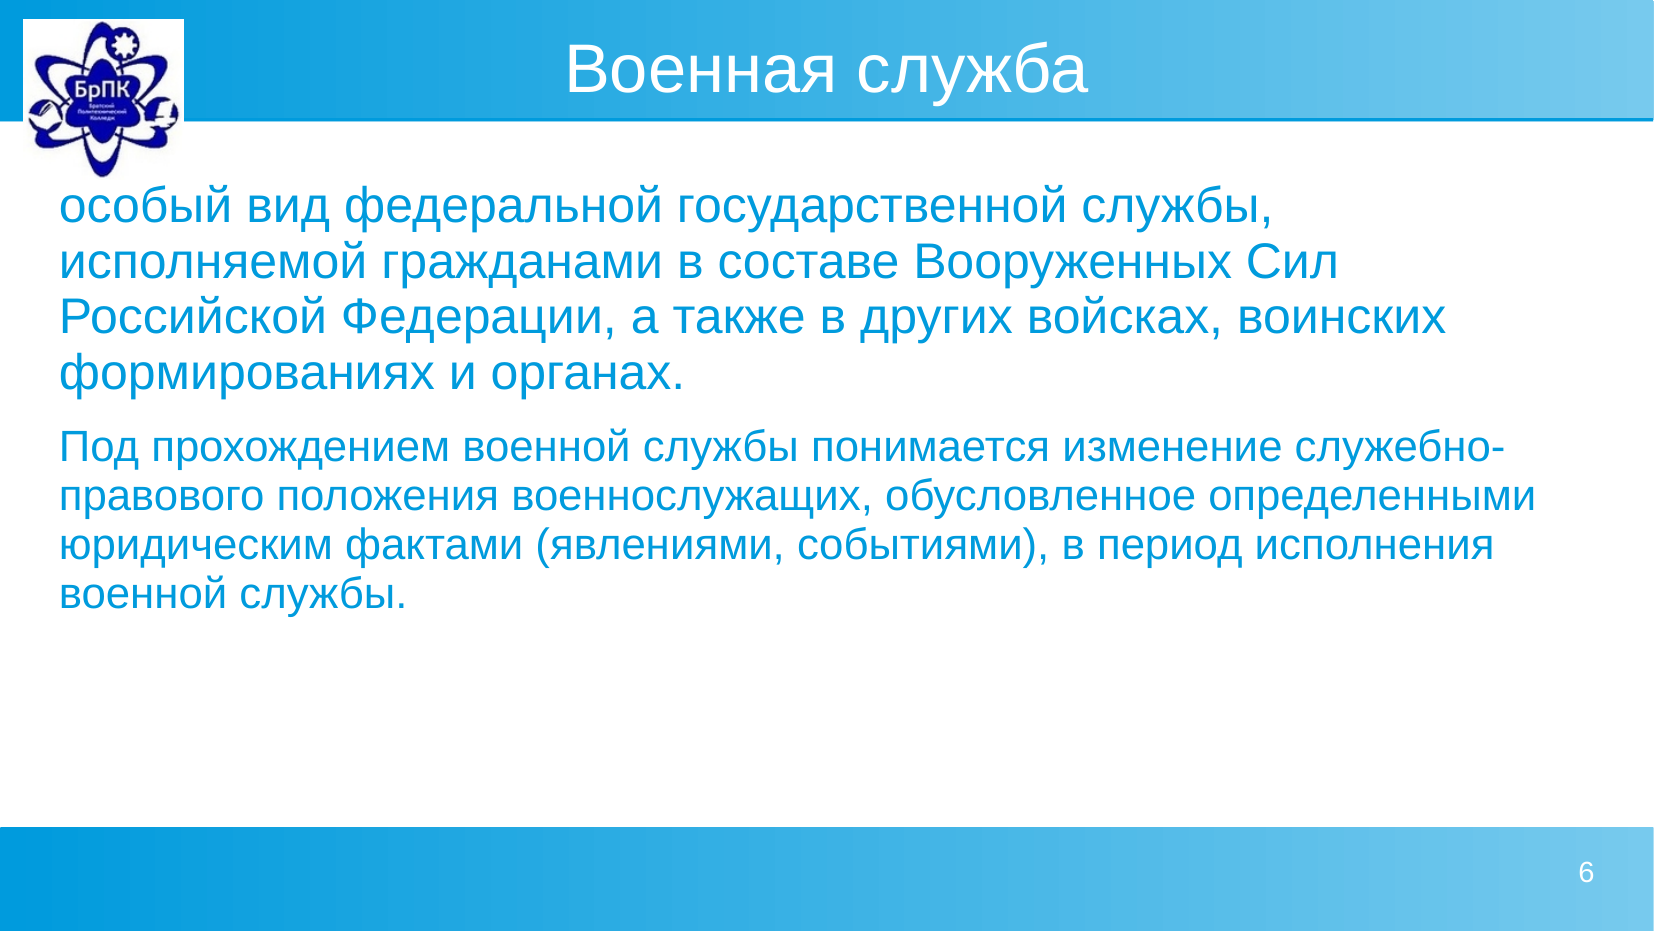

# Военная служба
особый вид федеральной государственной службы, исполняемой гражданами в составе Вооруженных Сил Российской Федерации, а также в других войсках, воинских формированиях и органах.
Под прохождением военной службы понимается изменение служебно-правового положения военнослужащих, обусловленное определенными юридическим фактами (явлениями, событиями), в период исполнения военной службы.
6